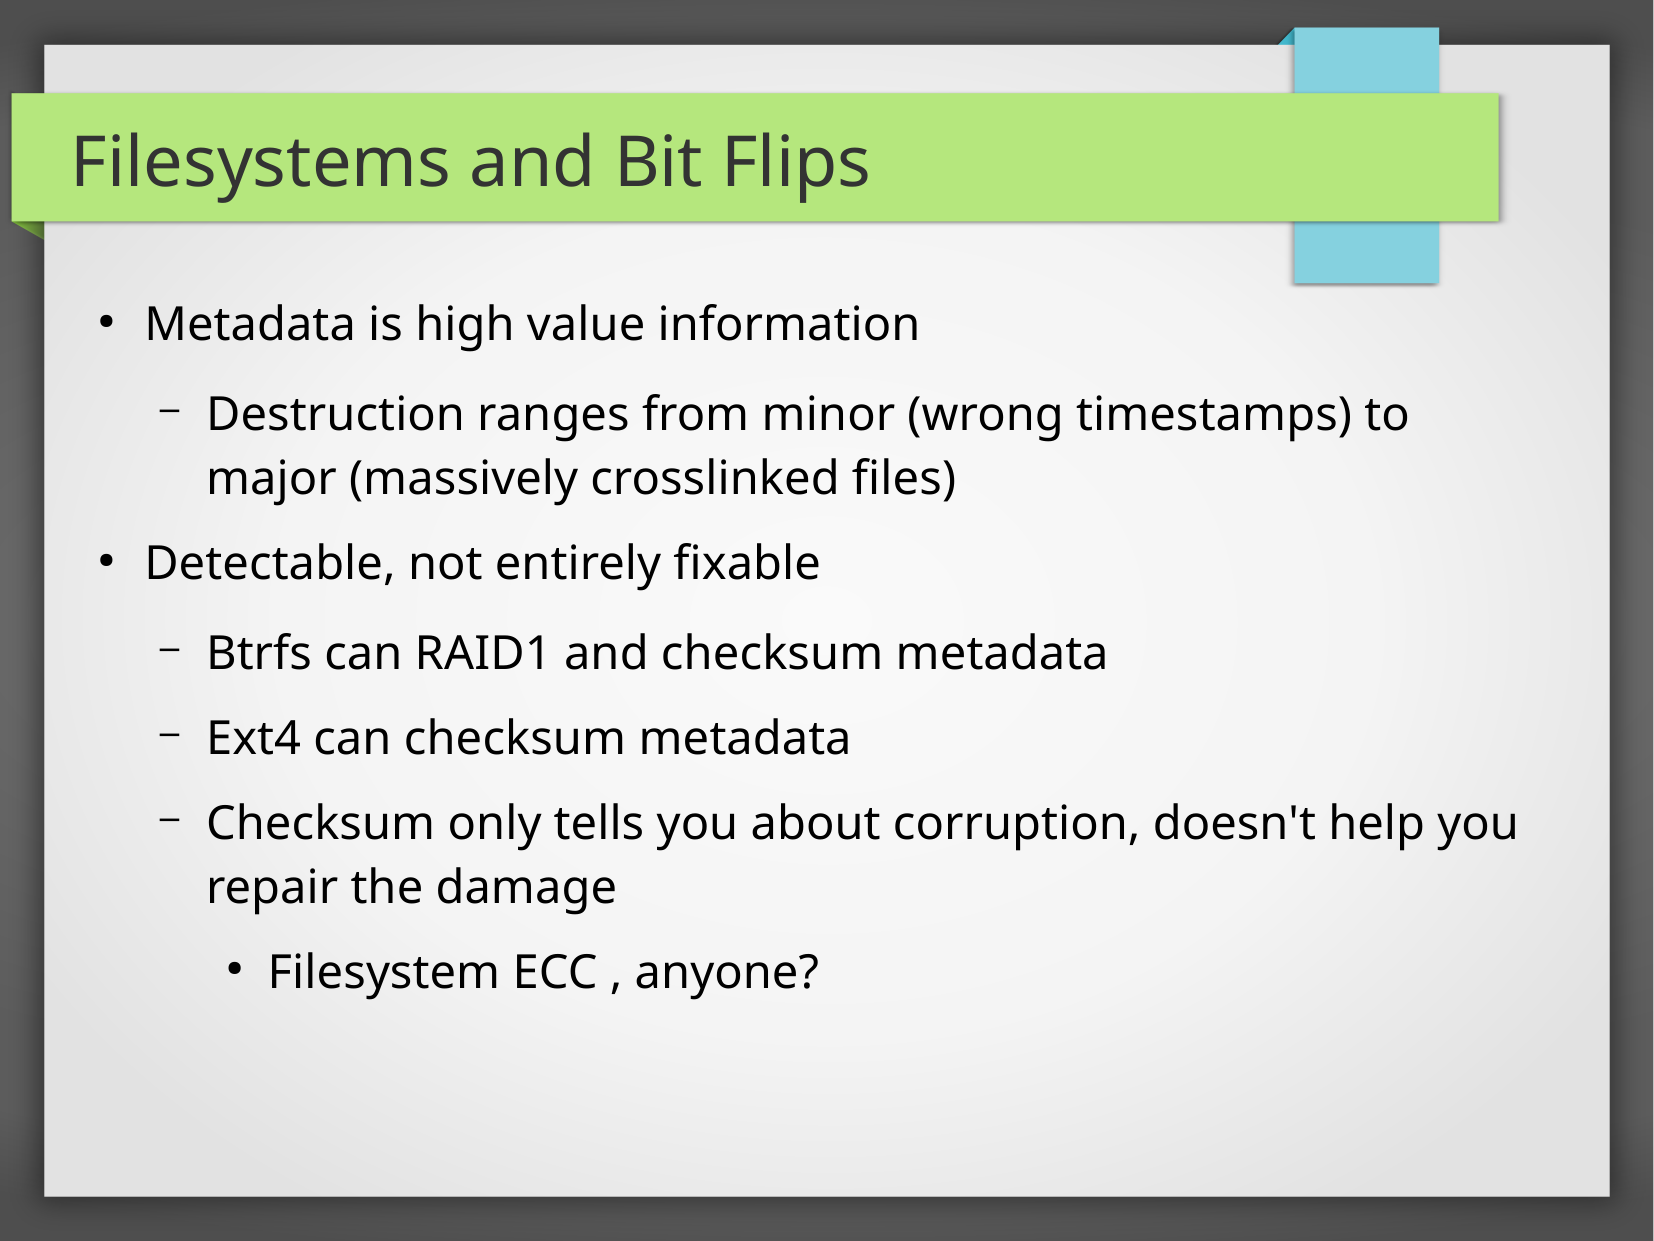

# Filesystems and Bit Flips
Metadata is high value information
Destruction ranges from minor (wrong timestamps) to major (massively crosslinked files)
Detectable, not entirely fixable
Btrfs can RAID1 and checksum metadata
Ext4 can checksum metadata
Checksum only tells you about corruption, doesn't help you repair the damage
Filesystem ECC , anyone?